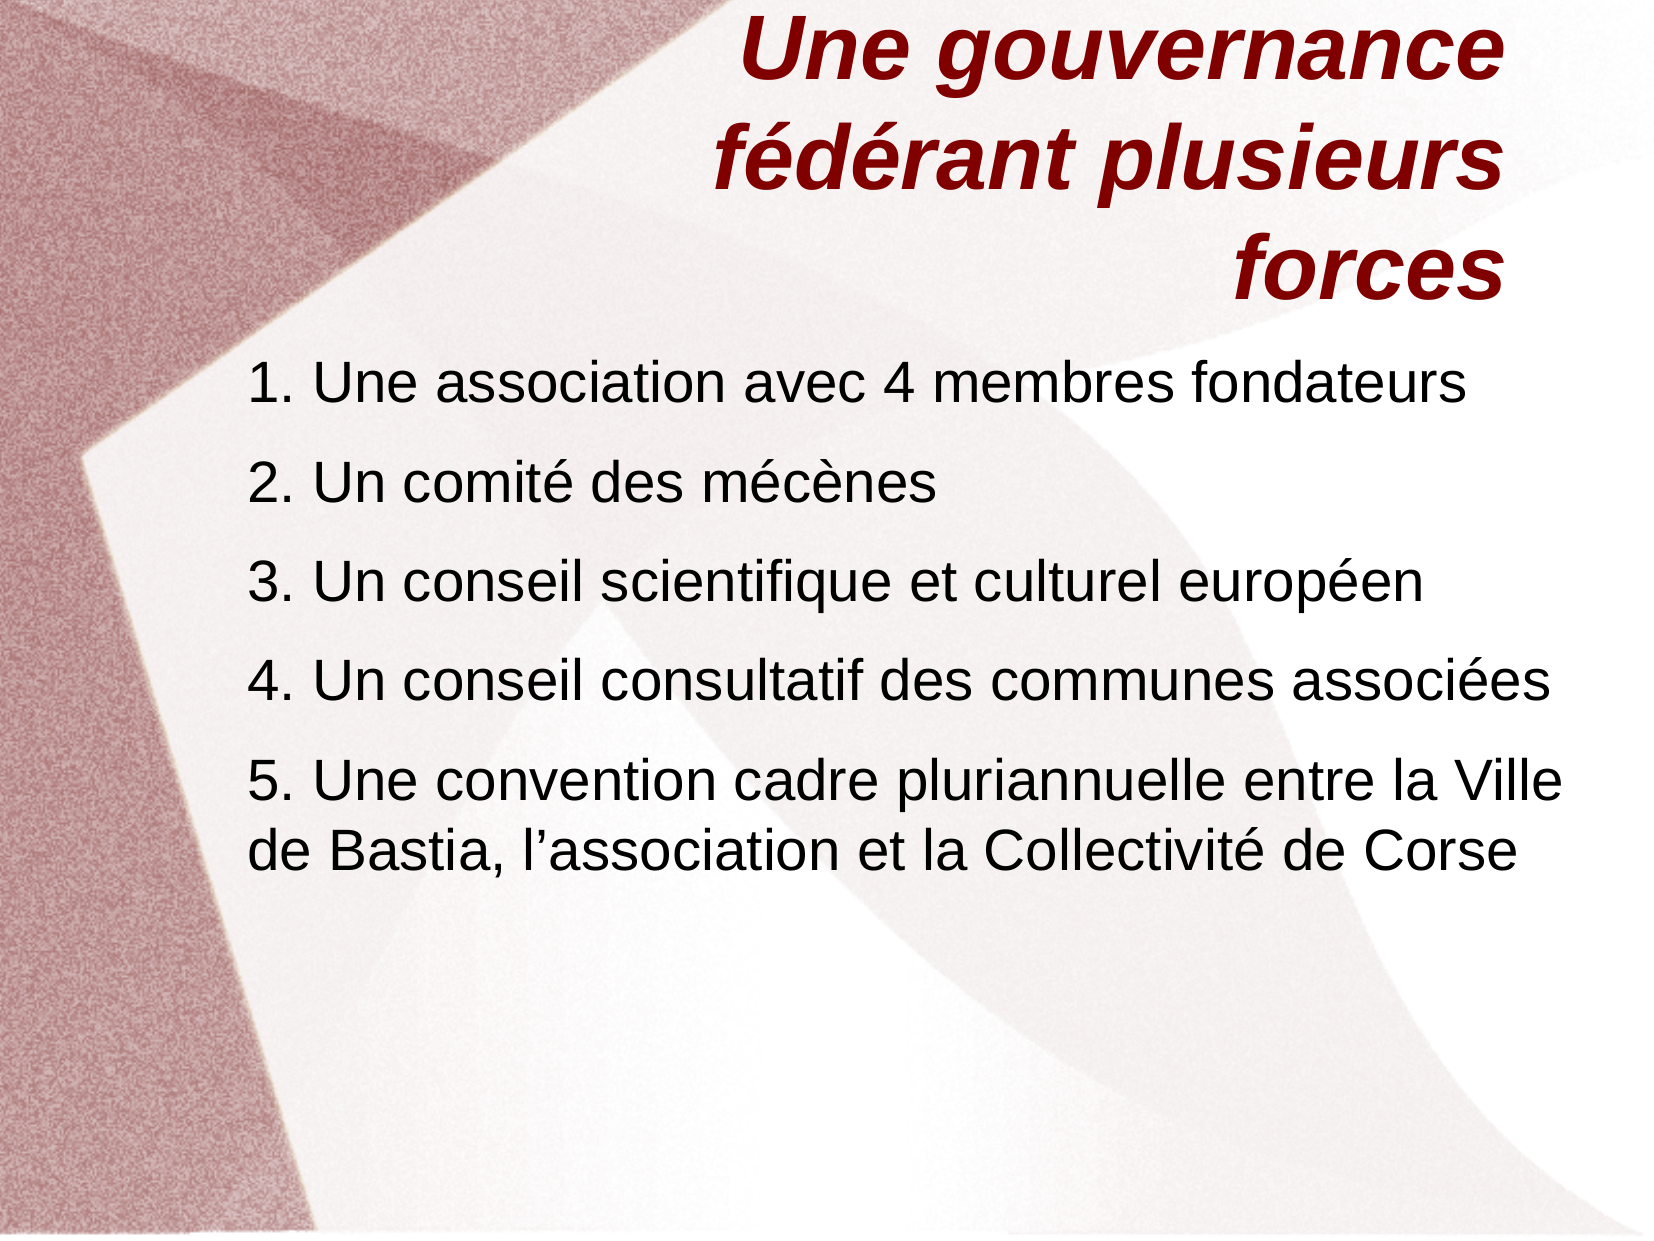

# Une gouvernance fédérant plusieurs forces
1. Une association avec 4 membres fondateurs
2. Un comité des mécènes
3. Un conseil scientifique et culturel européen
4. Un conseil consultatif des communes associées
5. Une convention cadre pluriannuelle entre la Ville de Bastia, l’association et la Collectivité de Corse